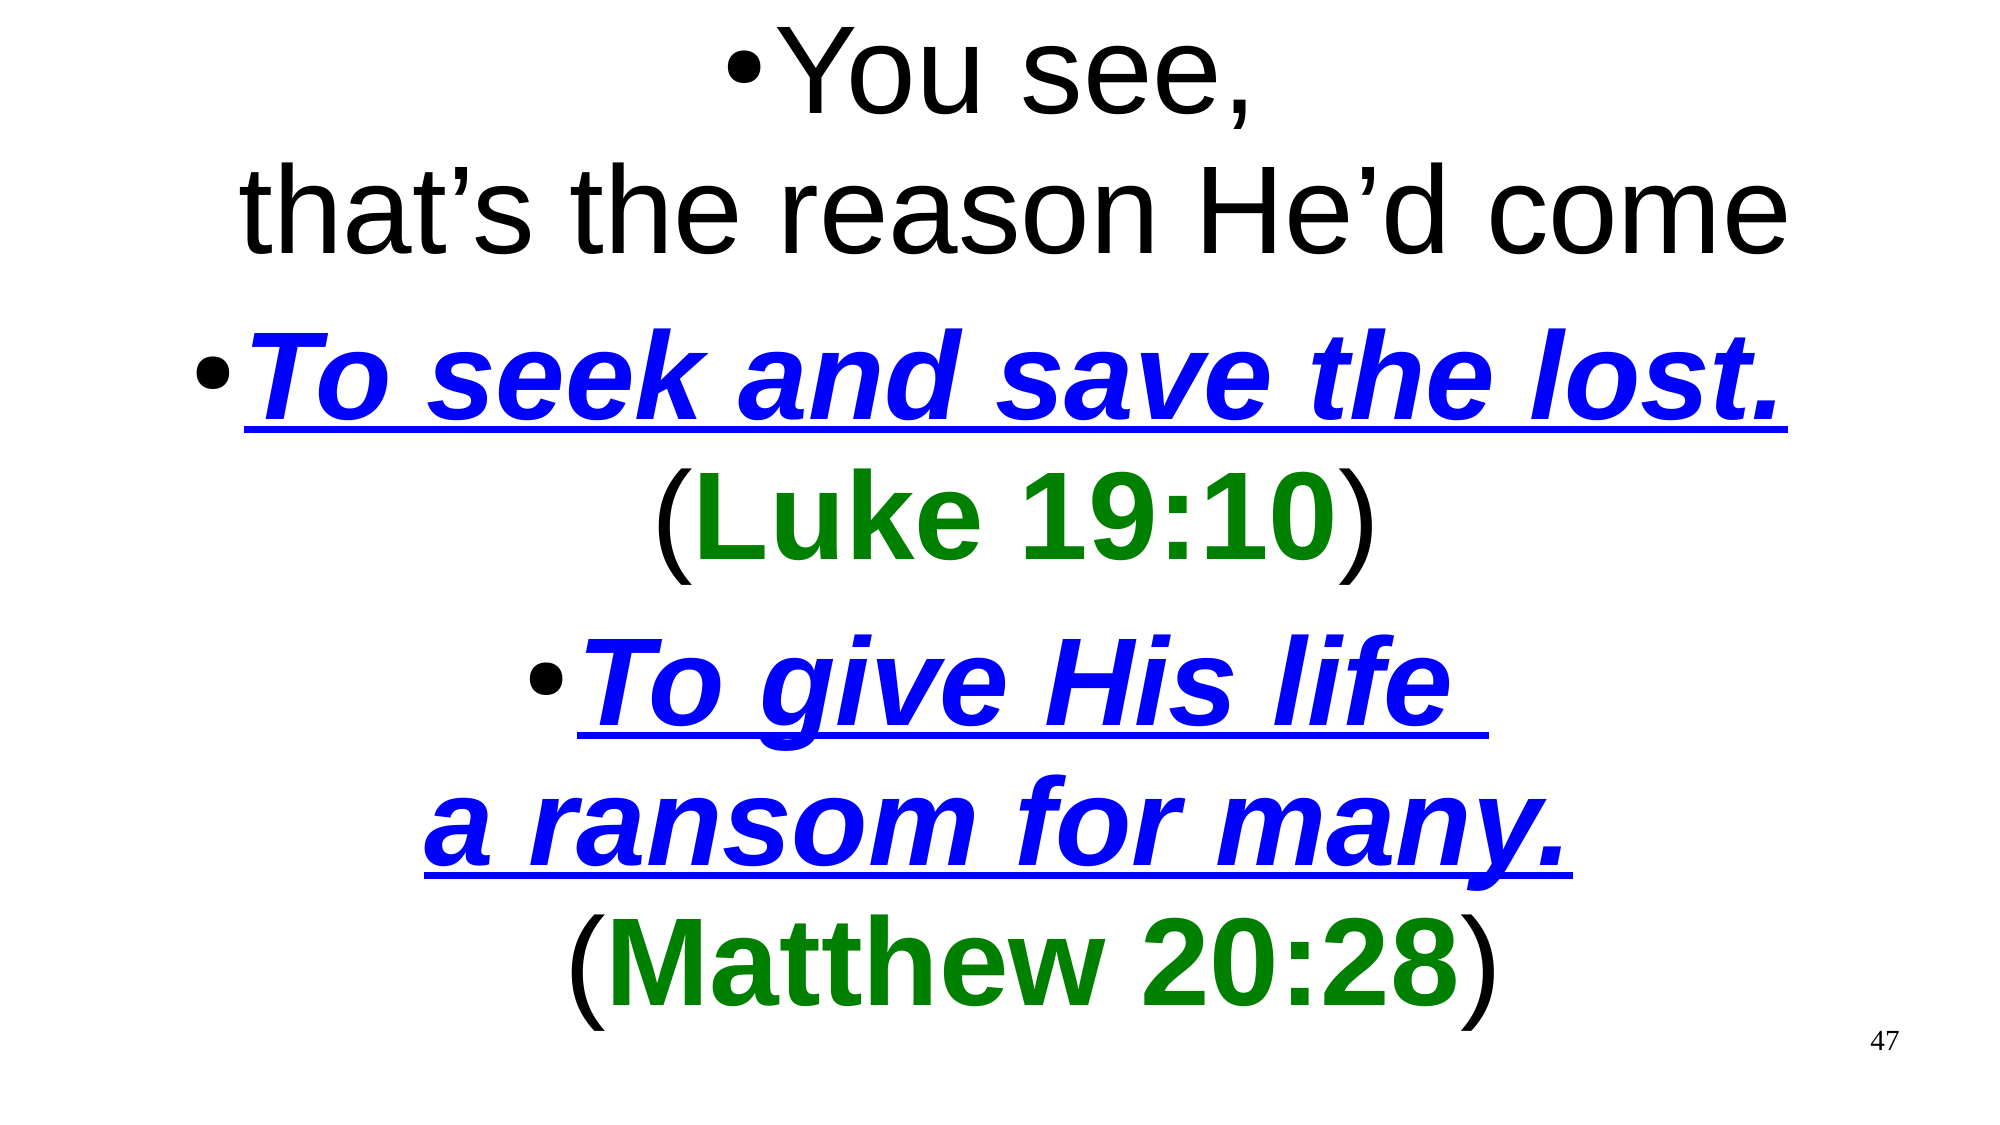

# You see, that’s the reason He’d come
To seek and save the lost. 
(Luke 19:10)
To give His life
a ransom for many. 
(Matthew 20:28)
47